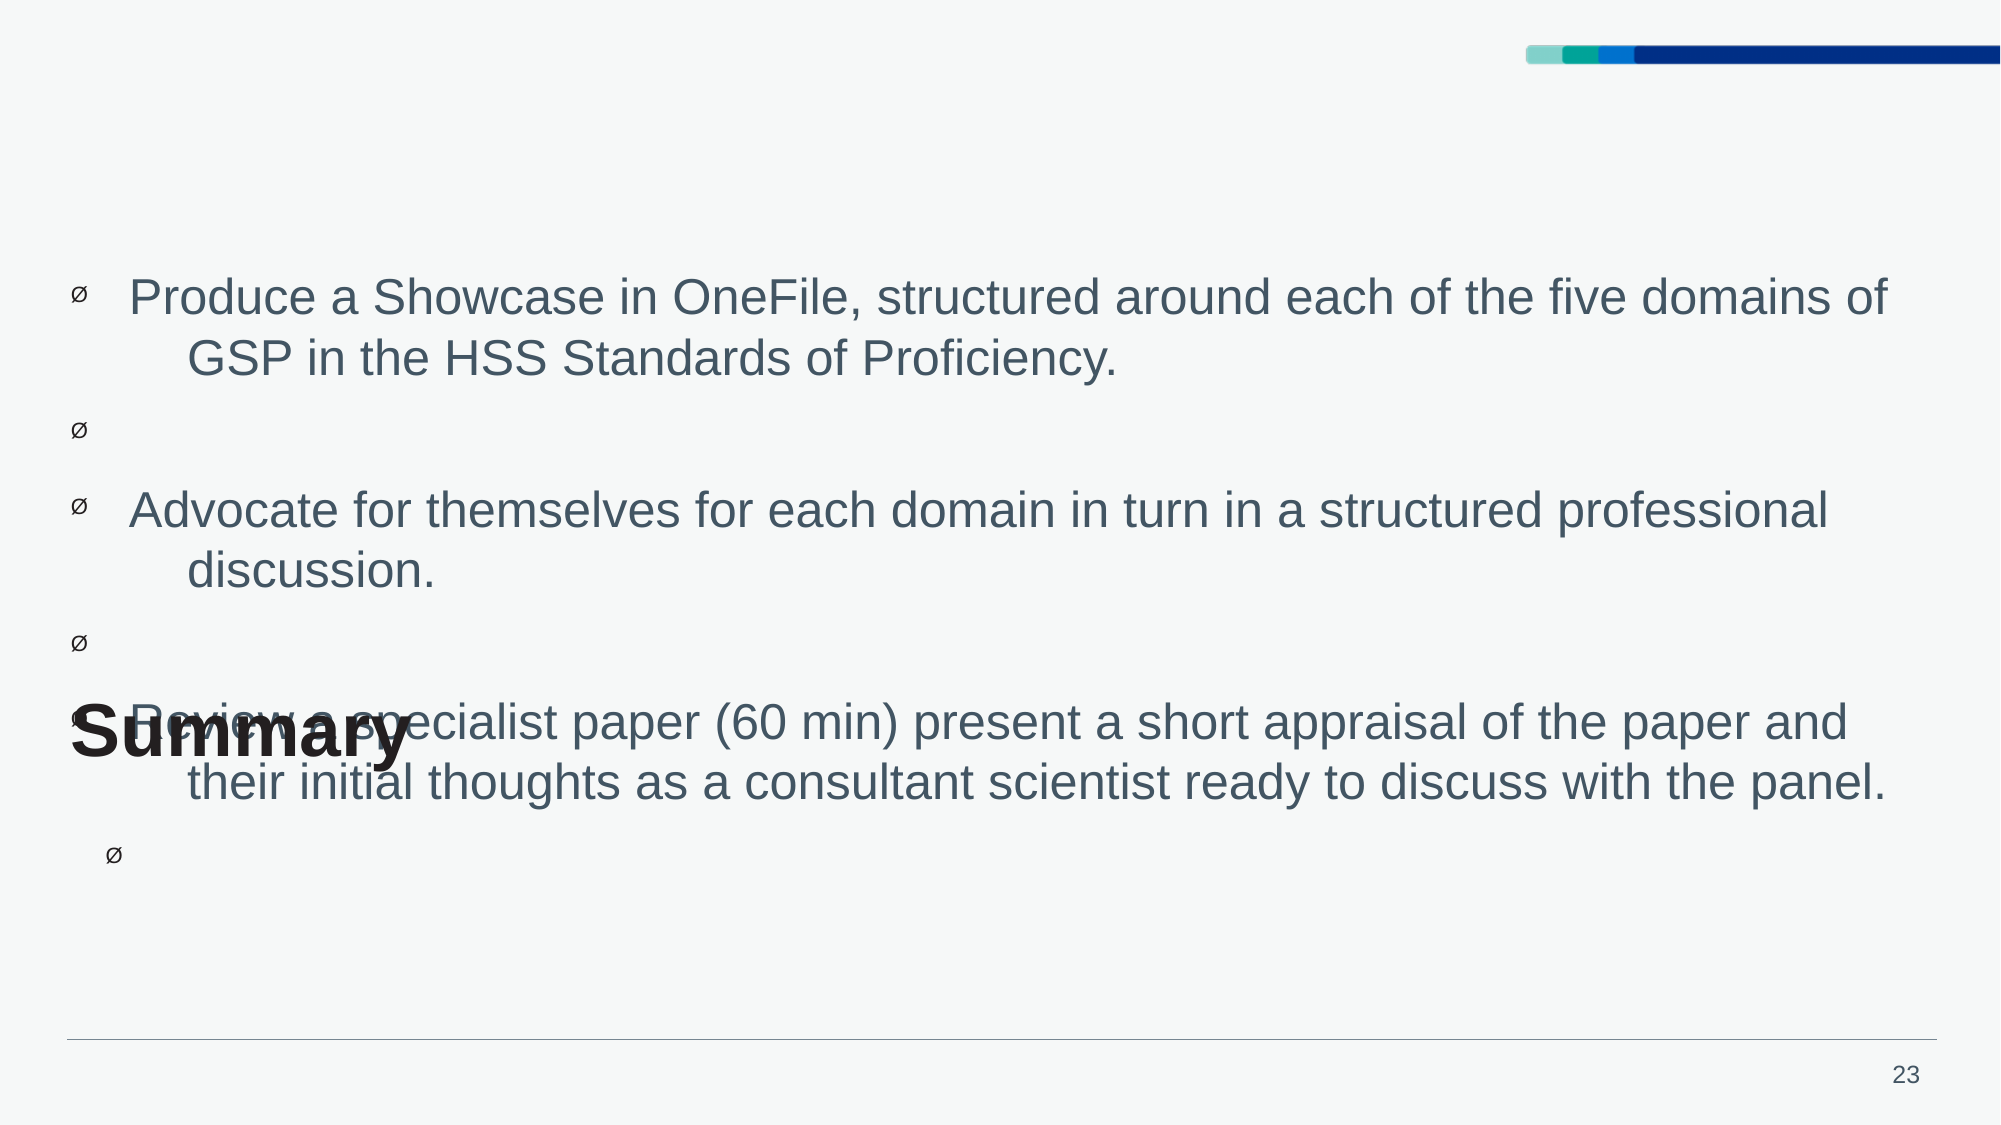

Produce a Showcase in OneFile, structured around each of the five domains of GSP in the HSS Standards of Proficiency.
Advocate for themselves for each domain in turn in a structured professional discussion.
Review a specialist paper (60 min) present a short appraisal of the paper and their initial thoughts as a consultant scientist ready to discuss with the panel.
# Summary